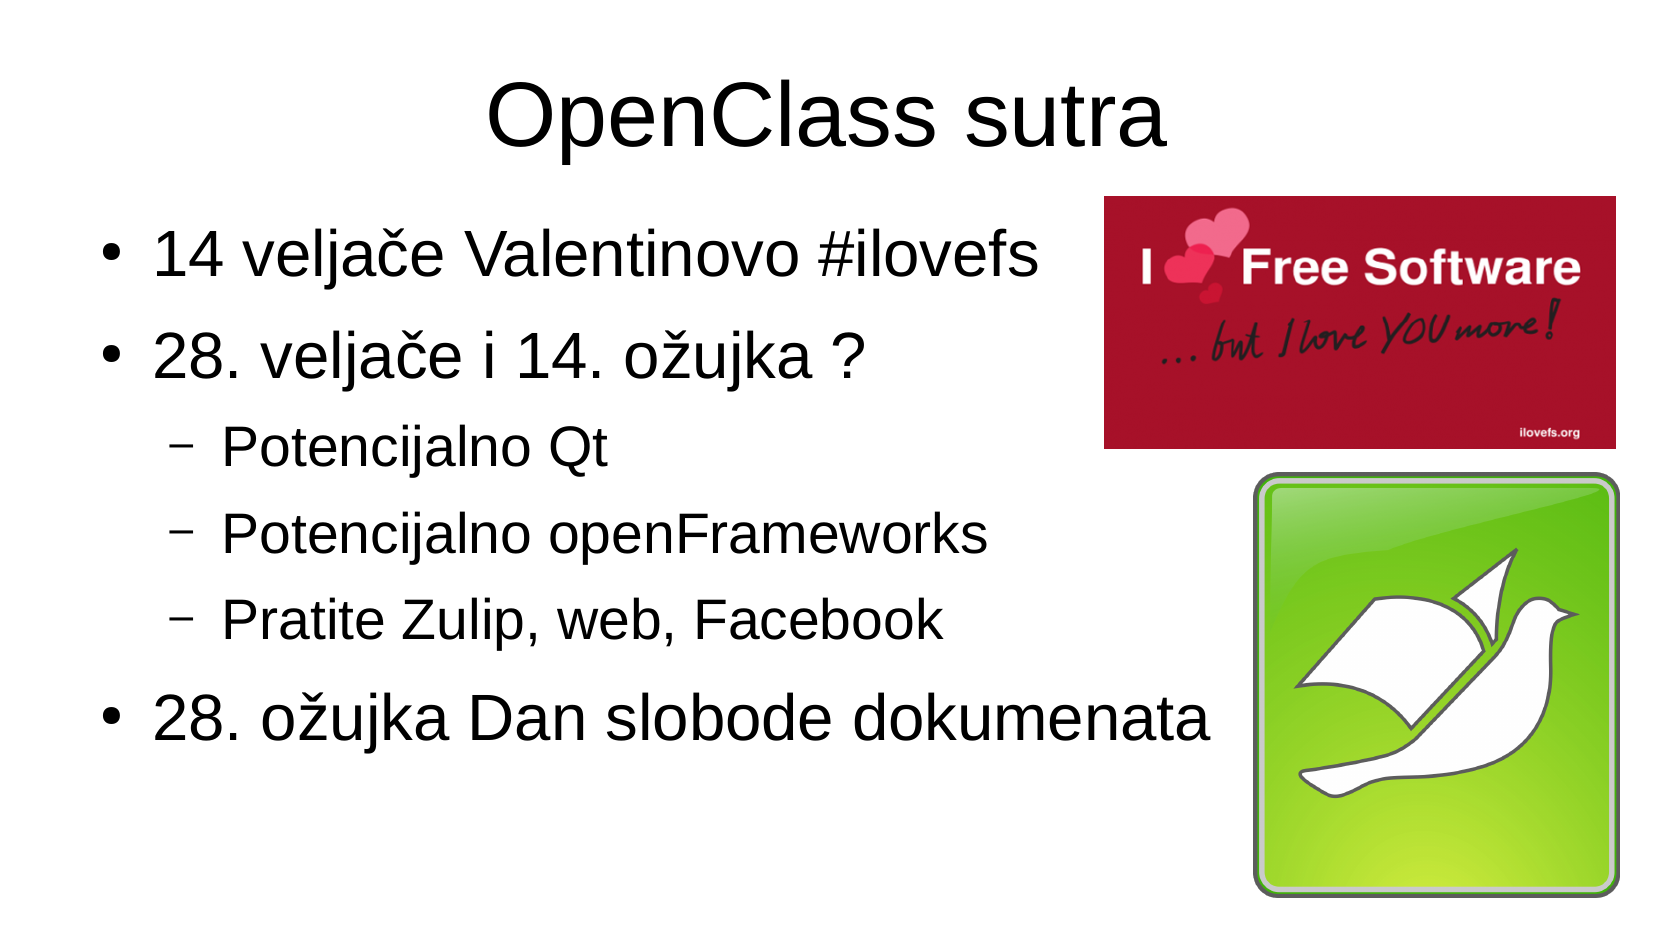

# OpenClass sutra
14 veljače Valentinovo #ilovefs
28. veljače i 14. ožujka ?
Potencijalno Qt
Potencijalno openFrameworks
Pratite Zulip, web, Facebook
28. ožujka Dan slobode dokumenata